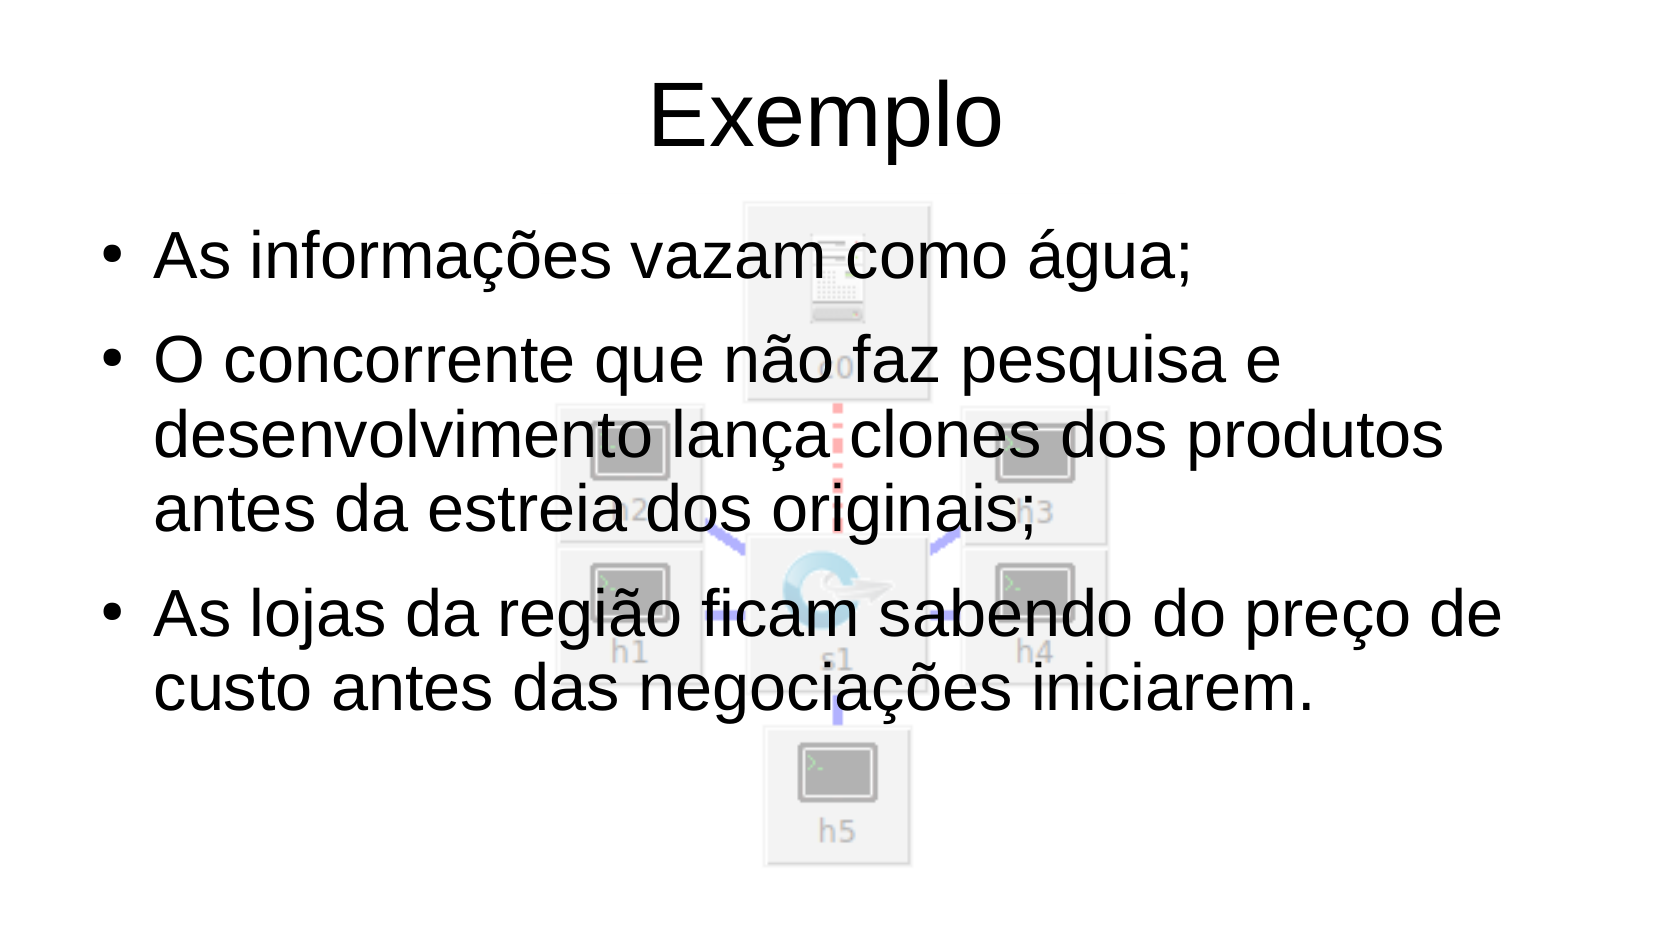

# Exemplo
As informações vazam como água;
O concorrente que não faz pesquisa e desenvolvimento lança clones dos produtos antes da estreia dos originais;
As lojas da região ficam sabendo do preço de custo antes das negociações iniciarem.